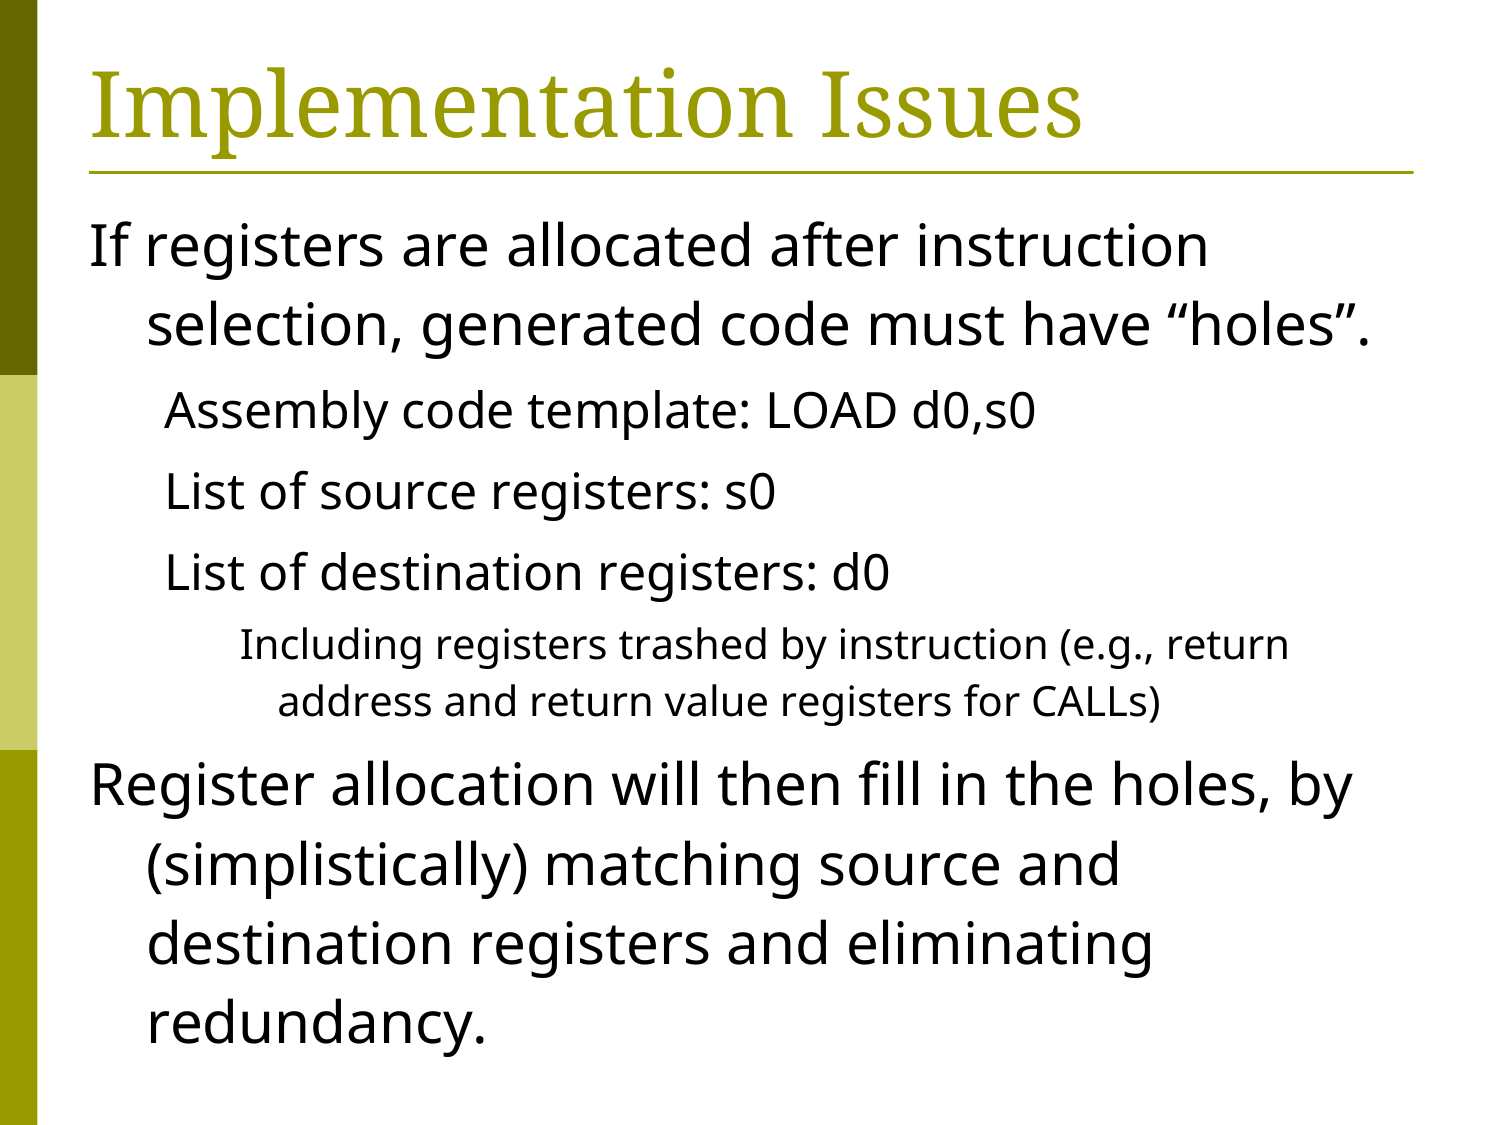

# Implementation Issues
If registers are allocated after instruction selection, generated code must have “holes”.
Assembly code template: LOAD d0,s0
List of source registers: s0
List of destination registers: d0
Including registers trashed by instruction (e.g., return address and return value registers for CALLs)
Register allocation will then fill in the holes, by (simplistically) matching source and destination registers and eliminating redundancy.